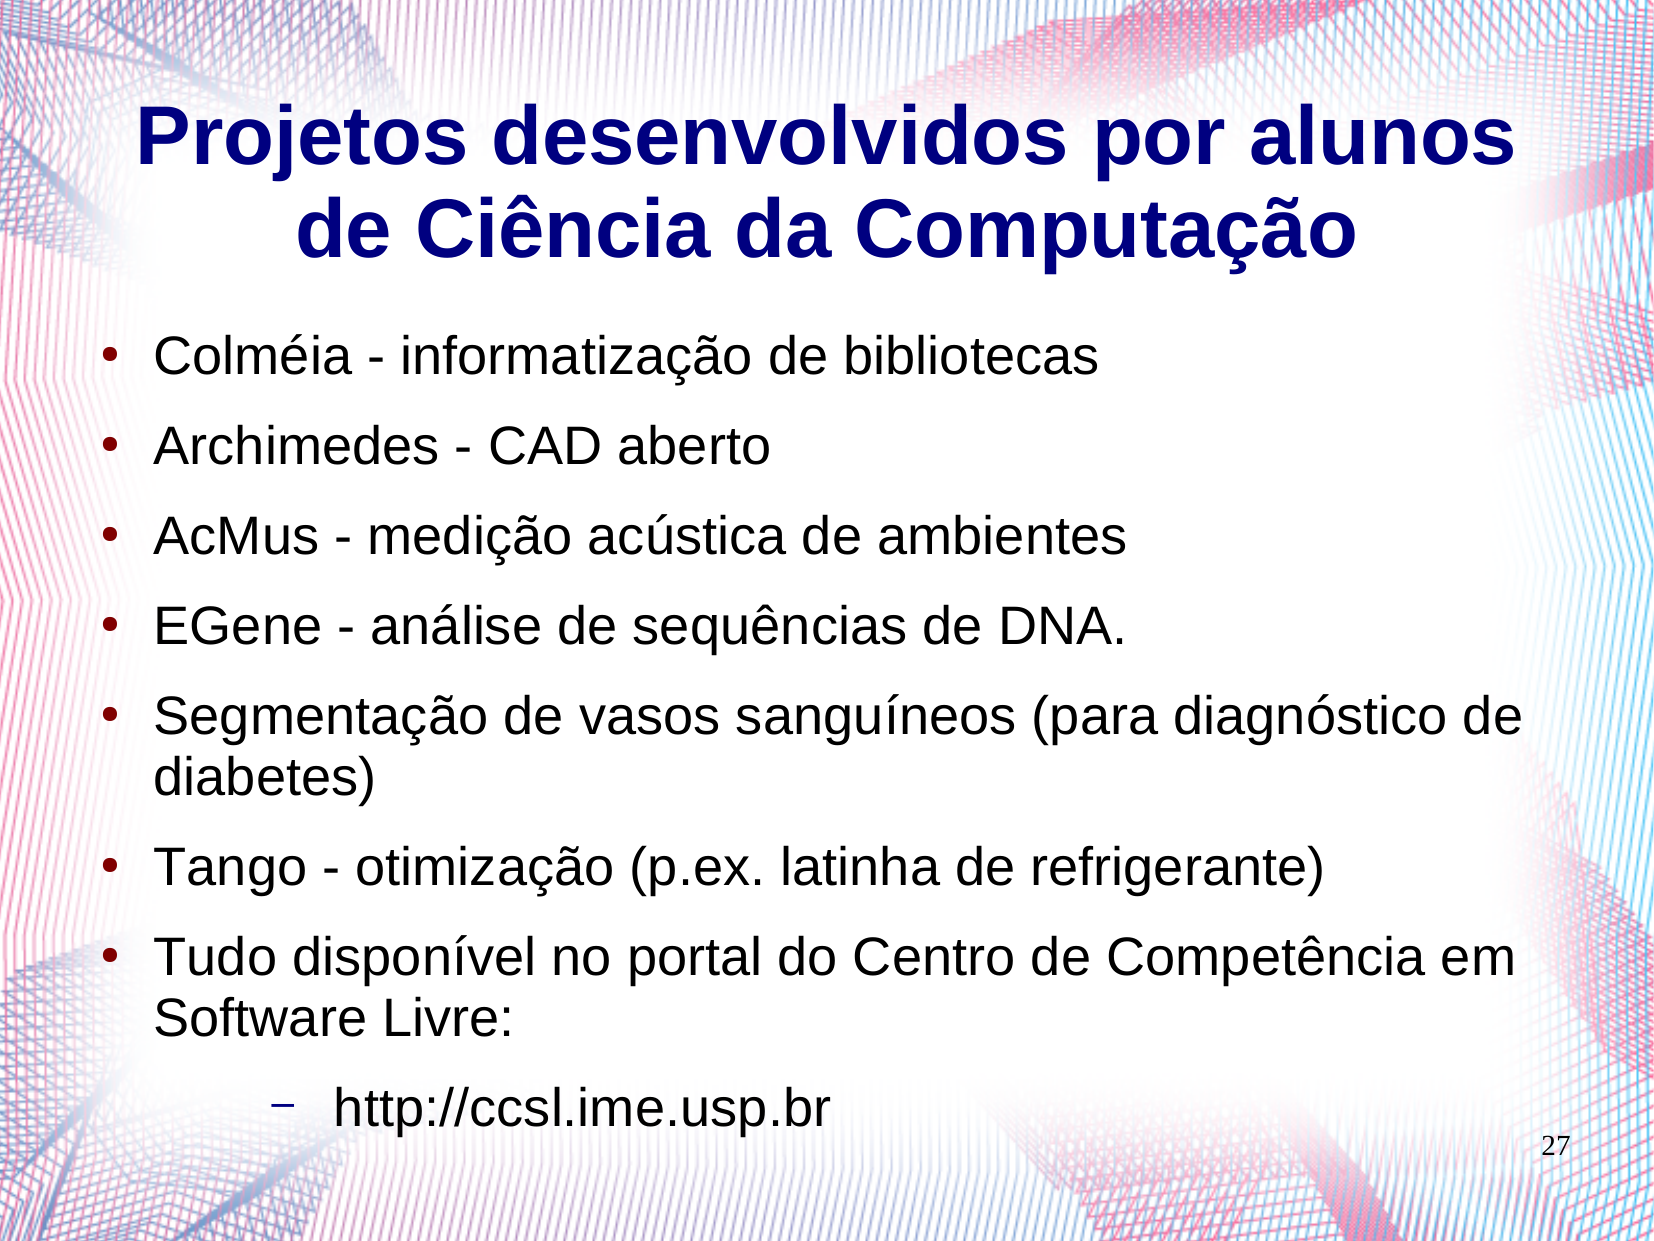

# Projetos desenvolvidos por alunos de Ciência da Computação
Colméia - informatização de bibliotecas
Archimedes - CAD aberto
AcMus - medição acústica de ambientes
EGene - análise de sequências de DNA.
Segmentação de vasos sanguíneos (para diagnóstico de diabetes)
Tango - otimização (p.ex. latinha de refrigerante)
Tudo disponível no portal do Centro de Competência em Software Livre:
 http://ccsl.ime.usp.br
27